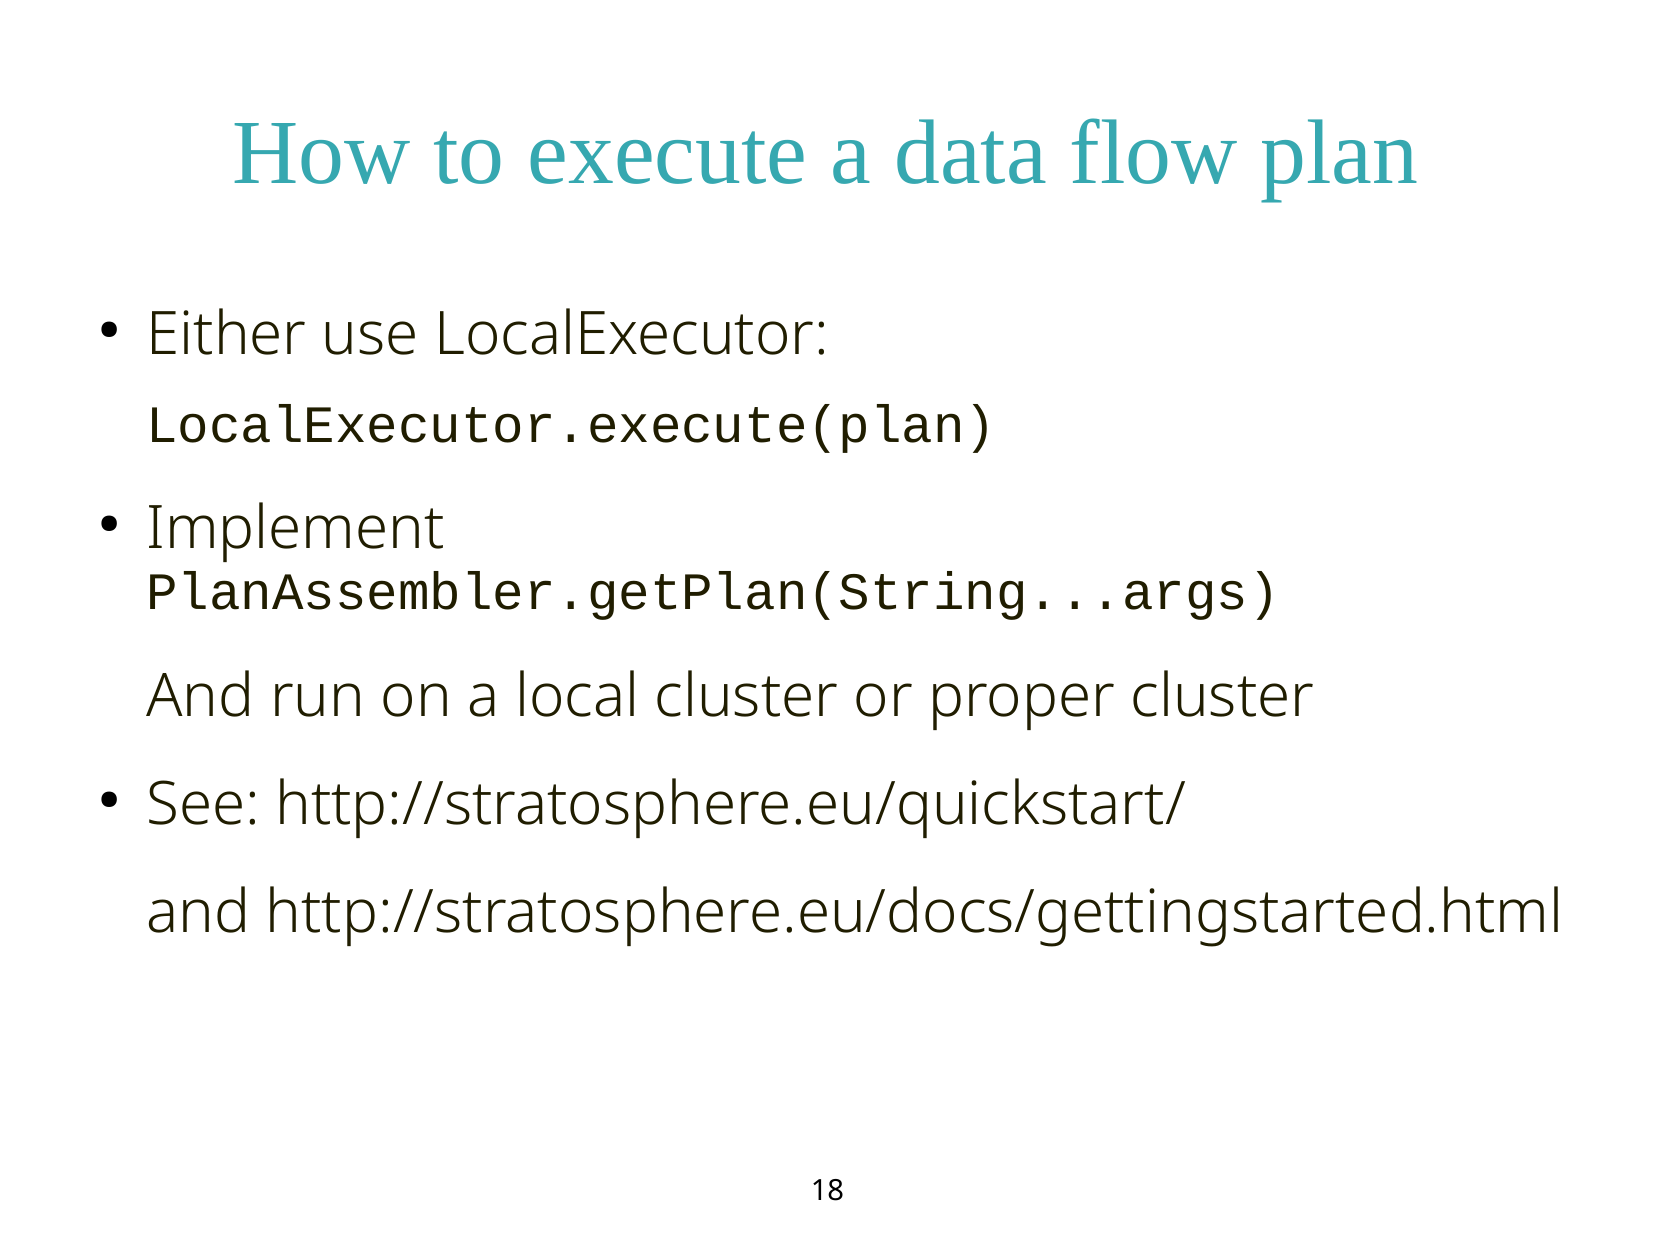

# How to execute a data flow plan
Either use LocalExecutor:
LocalExecutor.execute(plan)
Implement PlanAssembler.getPlan(String...args)
And run on a local cluster or proper cluster
See: http://stratosphere.eu/quickstart/
and http://stratosphere.eu/docs/gettingstarted.html
18